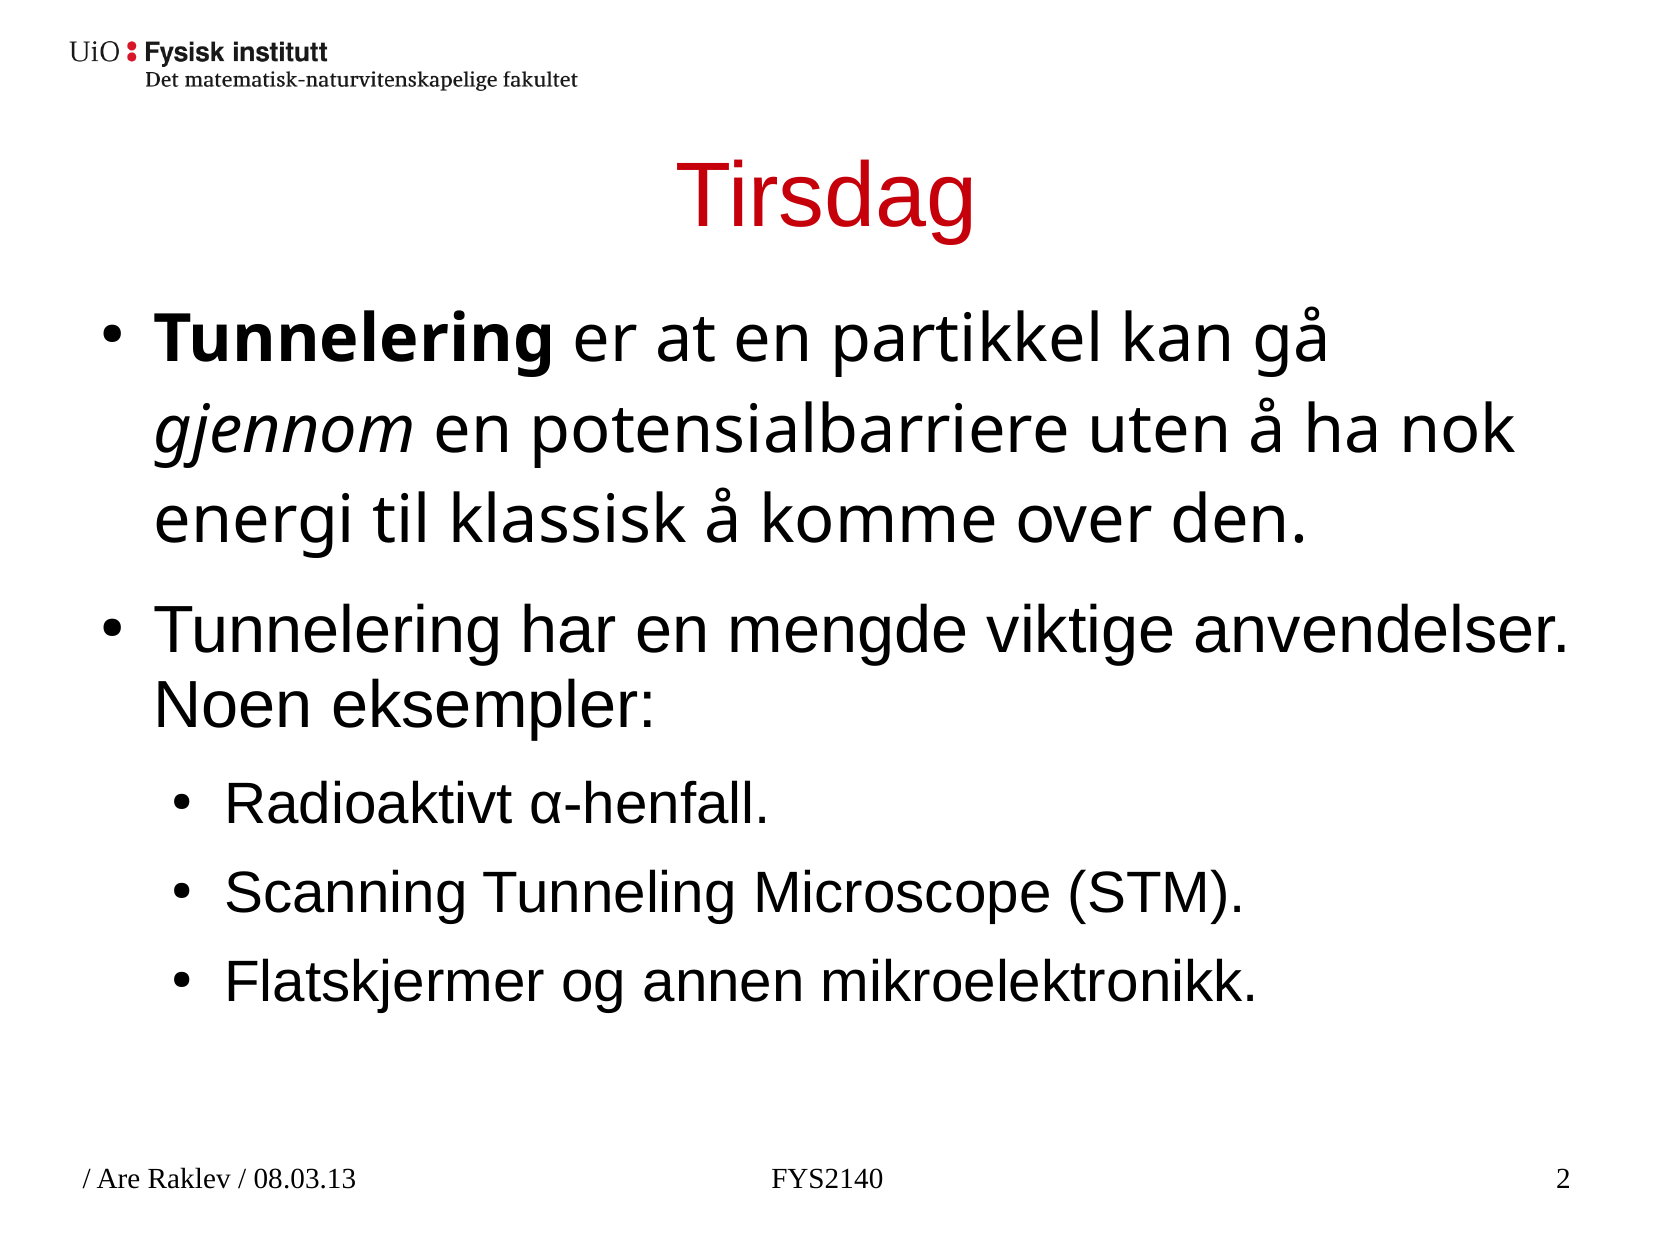

# Tirsdag
Tunnelering er at en partikkel kan gå gjennom en potensialbarriere uten å ha nok energi til klassisk å komme over den.
Tunnelering har en mengde viktige anvendelser. Noen eksempler:
Radioaktivt α-henfall.
Scanning Tunneling Microscope (STM).
Flatskjermer og annen mikroelektronikk.
/ Are Raklev / 08.03.13
FYS2140
2